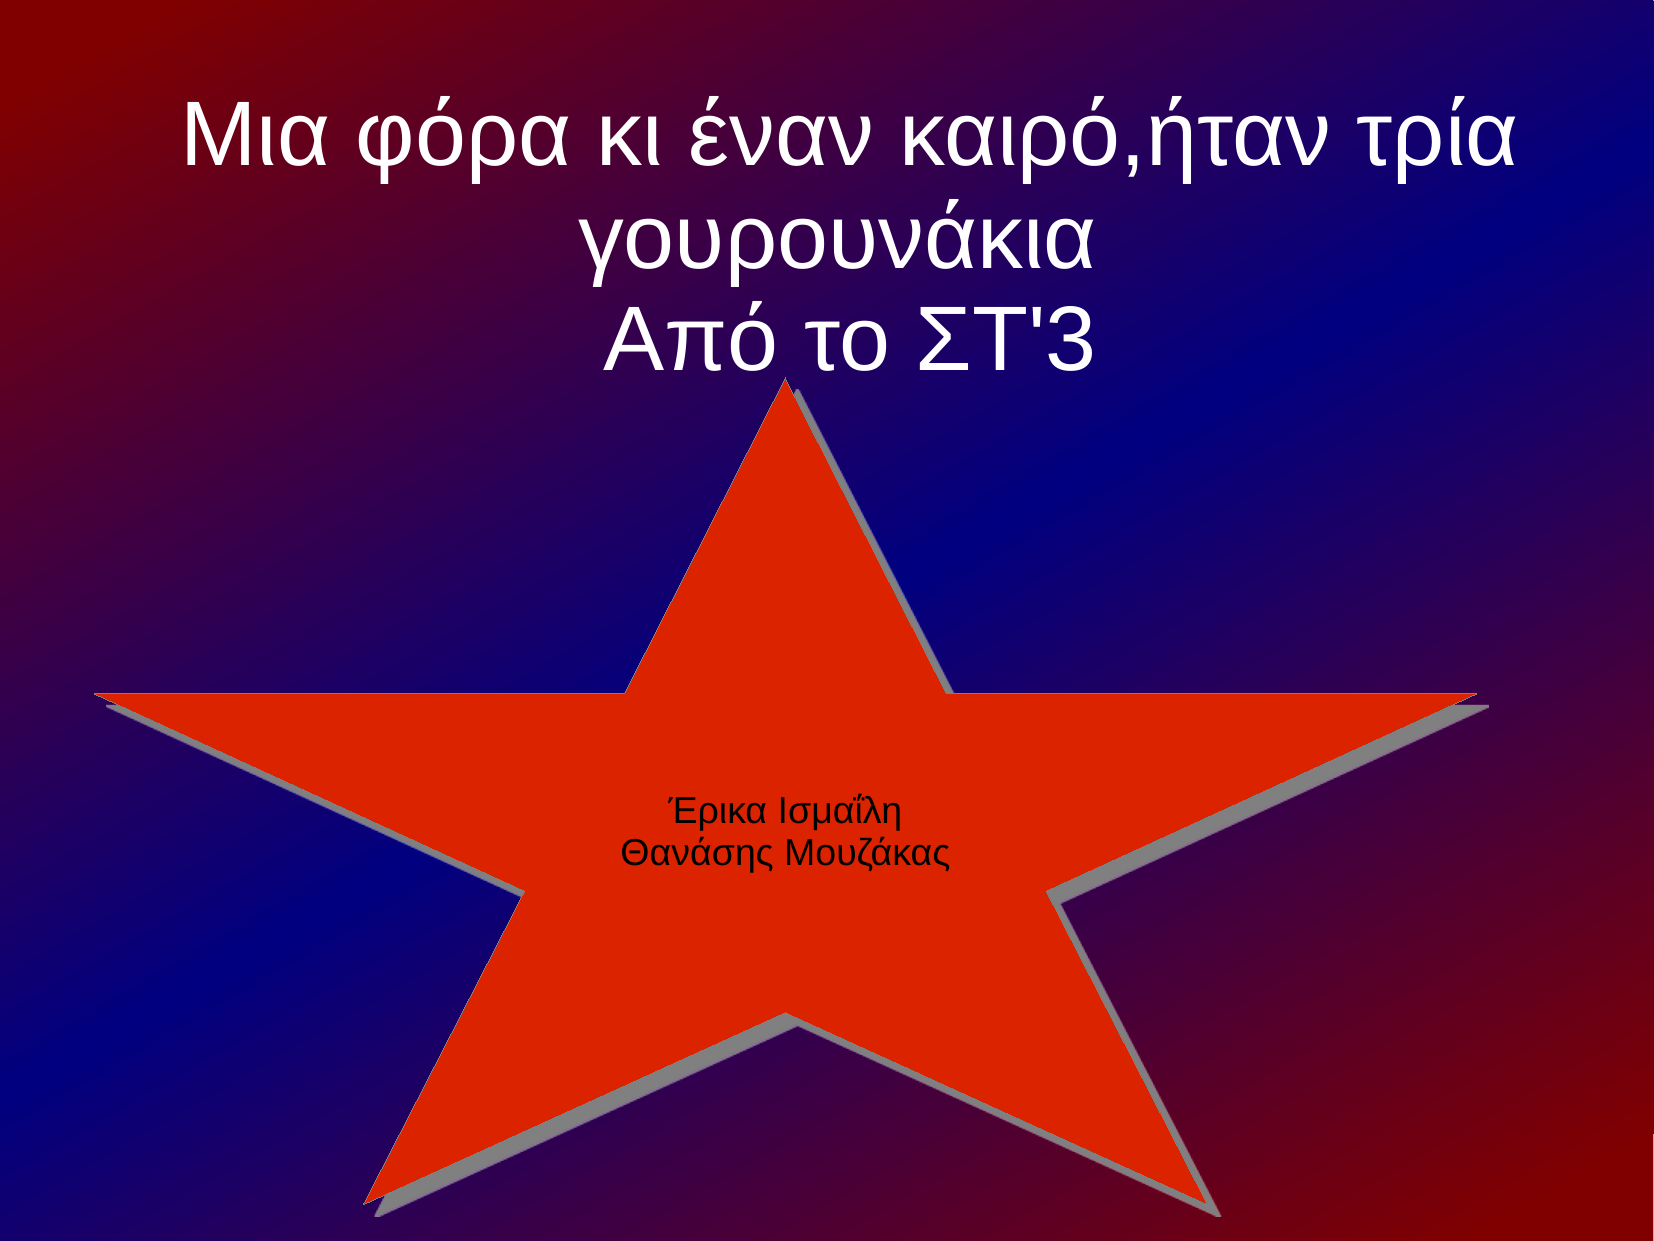

# Μια φόρα κι έναν καιρό,ήταν τρία γουρουνάκια Από το ΣΤ'3
Έρικα Ισμαΐλη
Θανάσης Μουζάκας